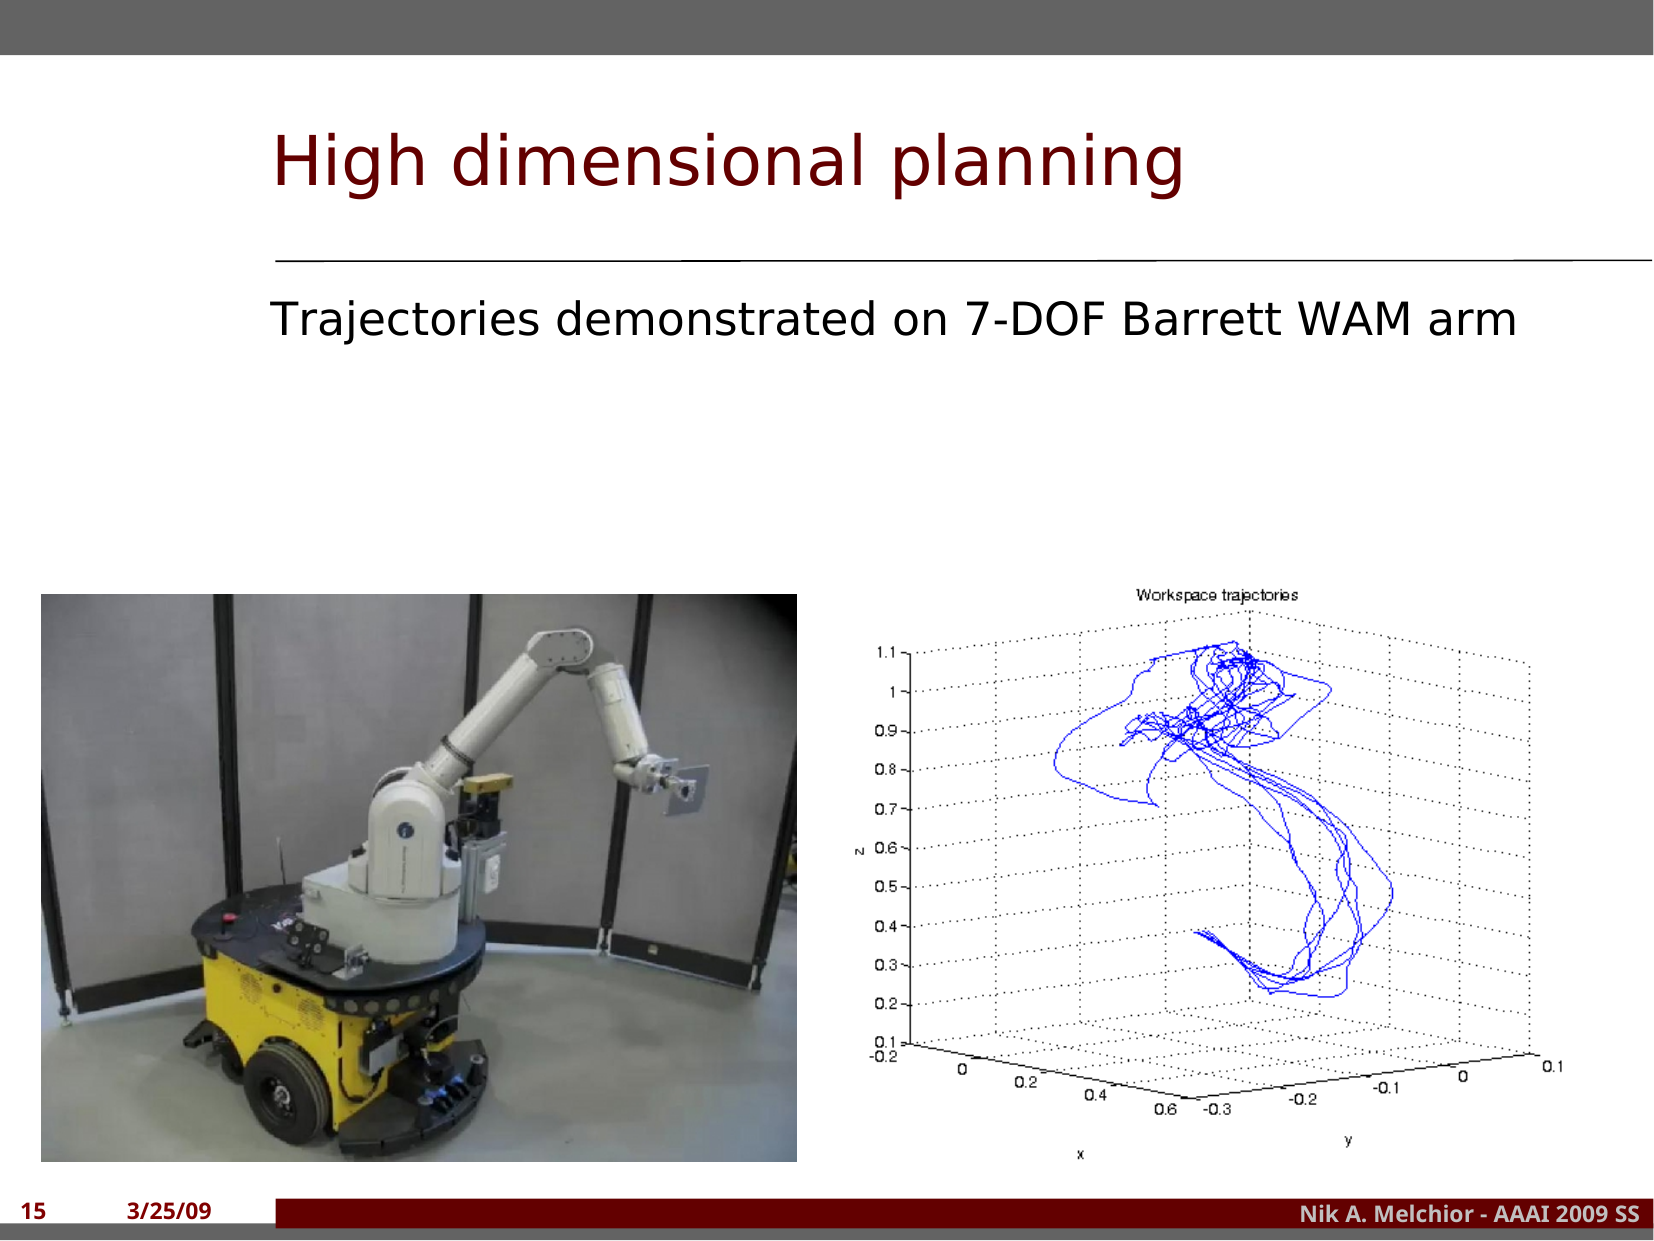

# High dimensional planning
Trajectories demonstrated on 7-DOF Barrett WAM arm
15
3/25/09
Nik A. Melchior - AAAI 2009 SS